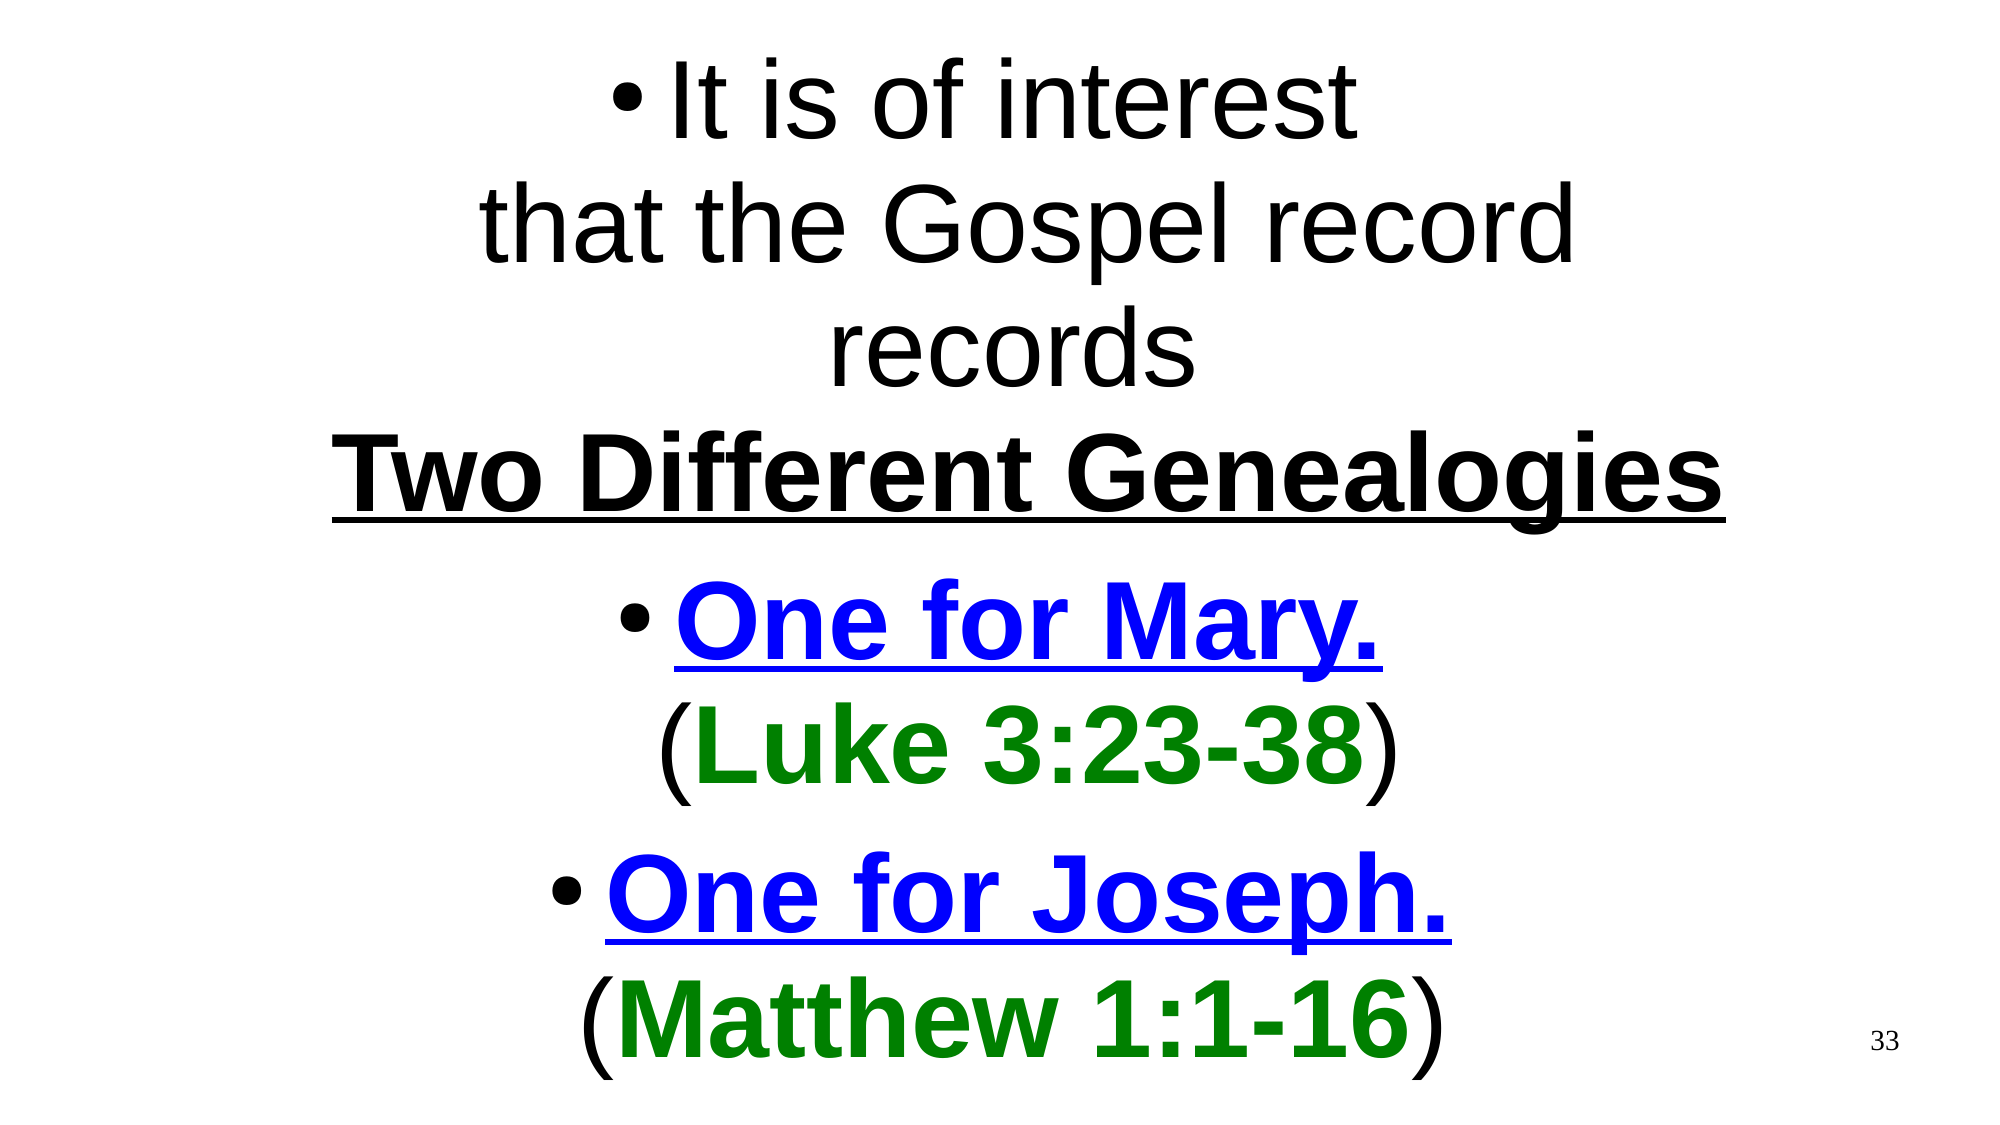

# It is of interest that the Gospel record records Two Different Genealogies
One for Mary.
(Luke 3:23-38)
One for Joseph.
(Matthew 1:1-16)
33